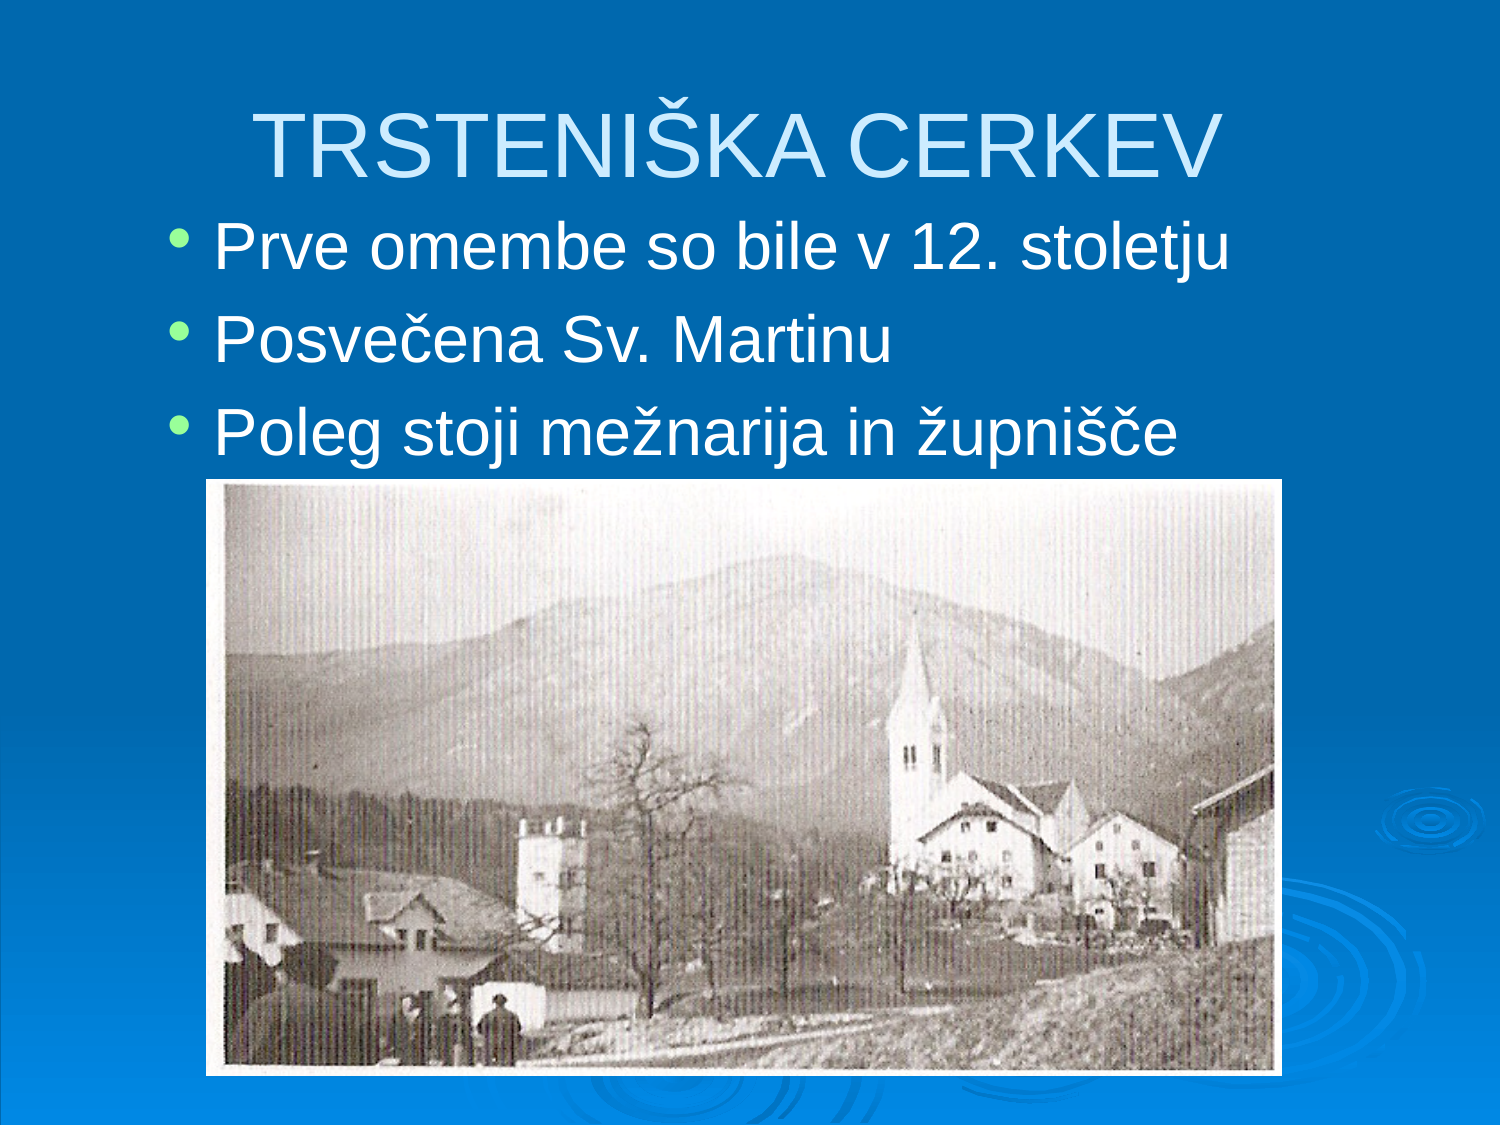

TRSTENIŠKA CERKEV
# Prve omembe so bile v 12. stoletju
Posvečena Sv. Martinu
Poleg stoji mežnarija in župnišče